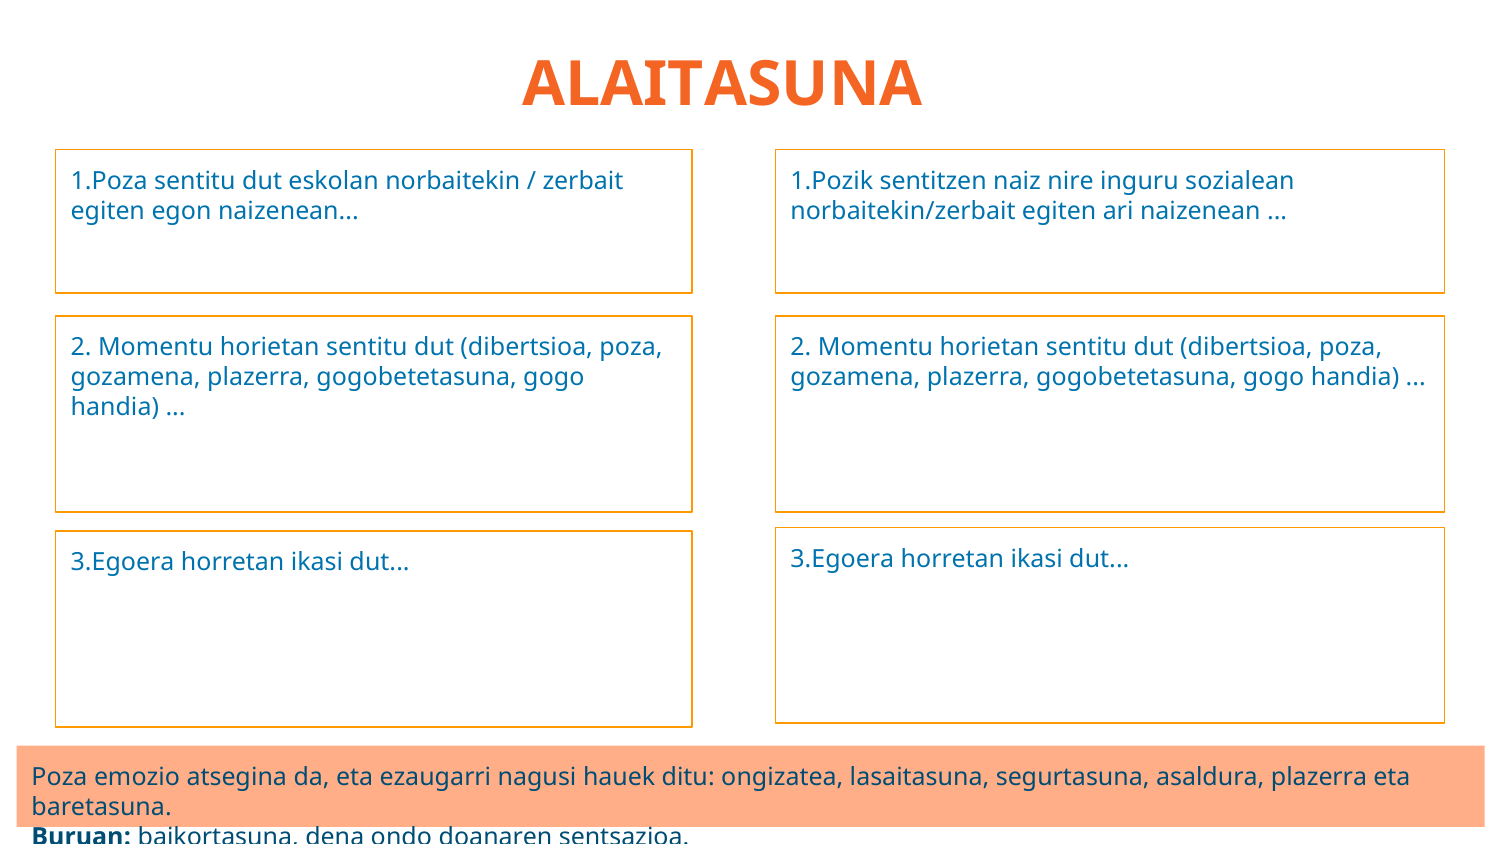

# ALAITASUNA
1.Poza sentitu dut eskolan norbaitekin / zerbait egiten egon naizenean...
1.Pozik sentitzen naiz nire inguru sozialean norbaitekin/zerbait egiten ari naizenean ...
2. Momentu horietan sentitu dut (dibertsioa, poza, gozamena, plazerra, gogobetetasuna, gogo handia) ...
2. Momentu horietan sentitu dut (dibertsioa, poza, gozamena, plazerra, gogobetetasuna, gogo handia) ...
3.Egoera horretan ikasi dut...
3.Egoera horretan ikasi dut...
Poza emozio atsegina da, eta ezaugarri nagusi hauek ditu: ongizatea, lasaitasuna, segurtasuna, asaldura, plazerra eta baretasuna.
Buruan: baikortasuna, dena ondo doanaren sentsazioa.